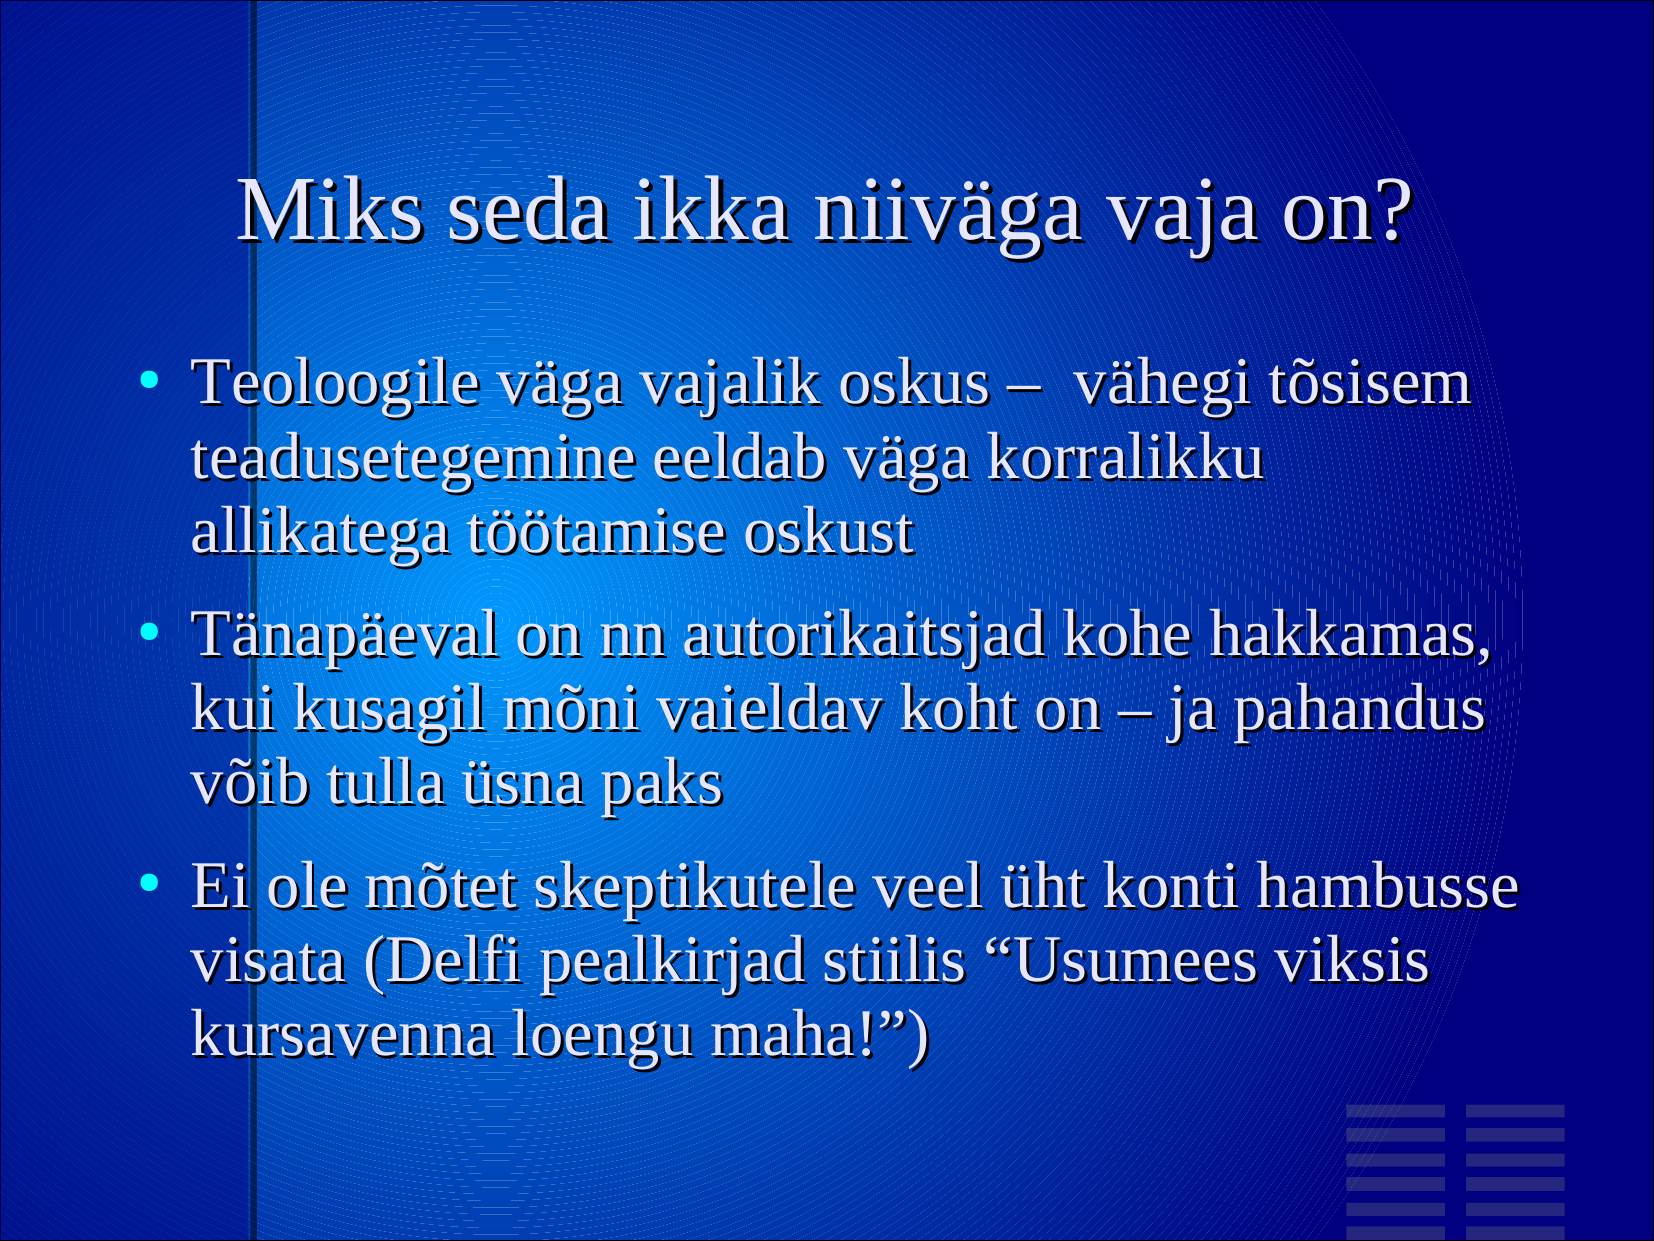

# Miks seda ikka niiväga vaja on?
Teoloogile väga vajalik oskus – vähegi tõsisem teadusetegemine eeldab väga korralikku allikatega töötamise oskust
Tänapäeval on nn autorikaitsjad kohe hakkamas, kui kusagil mõni vaieldav koht on – ja pahandus võib tulla üsna paks
Ei ole mõtet skeptikutele veel üht konti hambusse visata (Delfi pealkirjad stiilis “Usumees viksis kursavenna loengu maha!”)